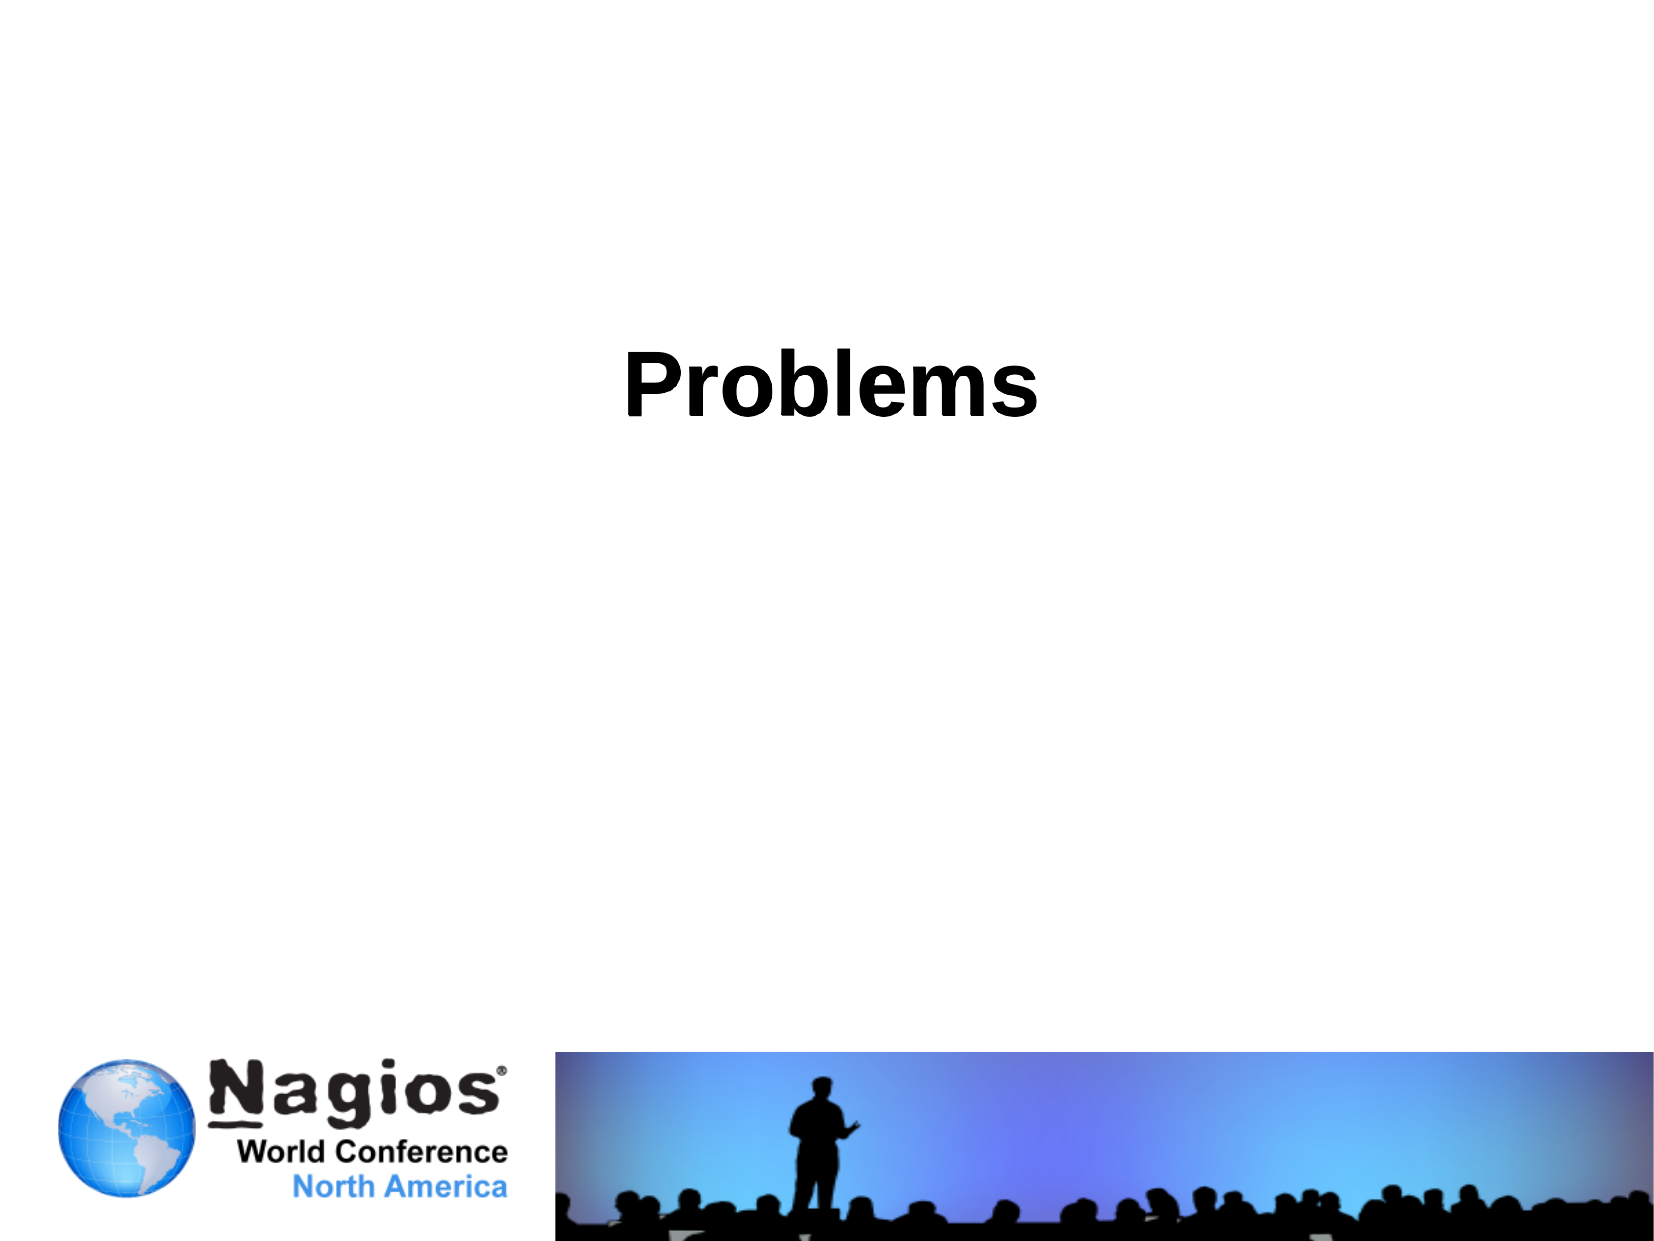

# Problems
2011
Nagios World Conference
28